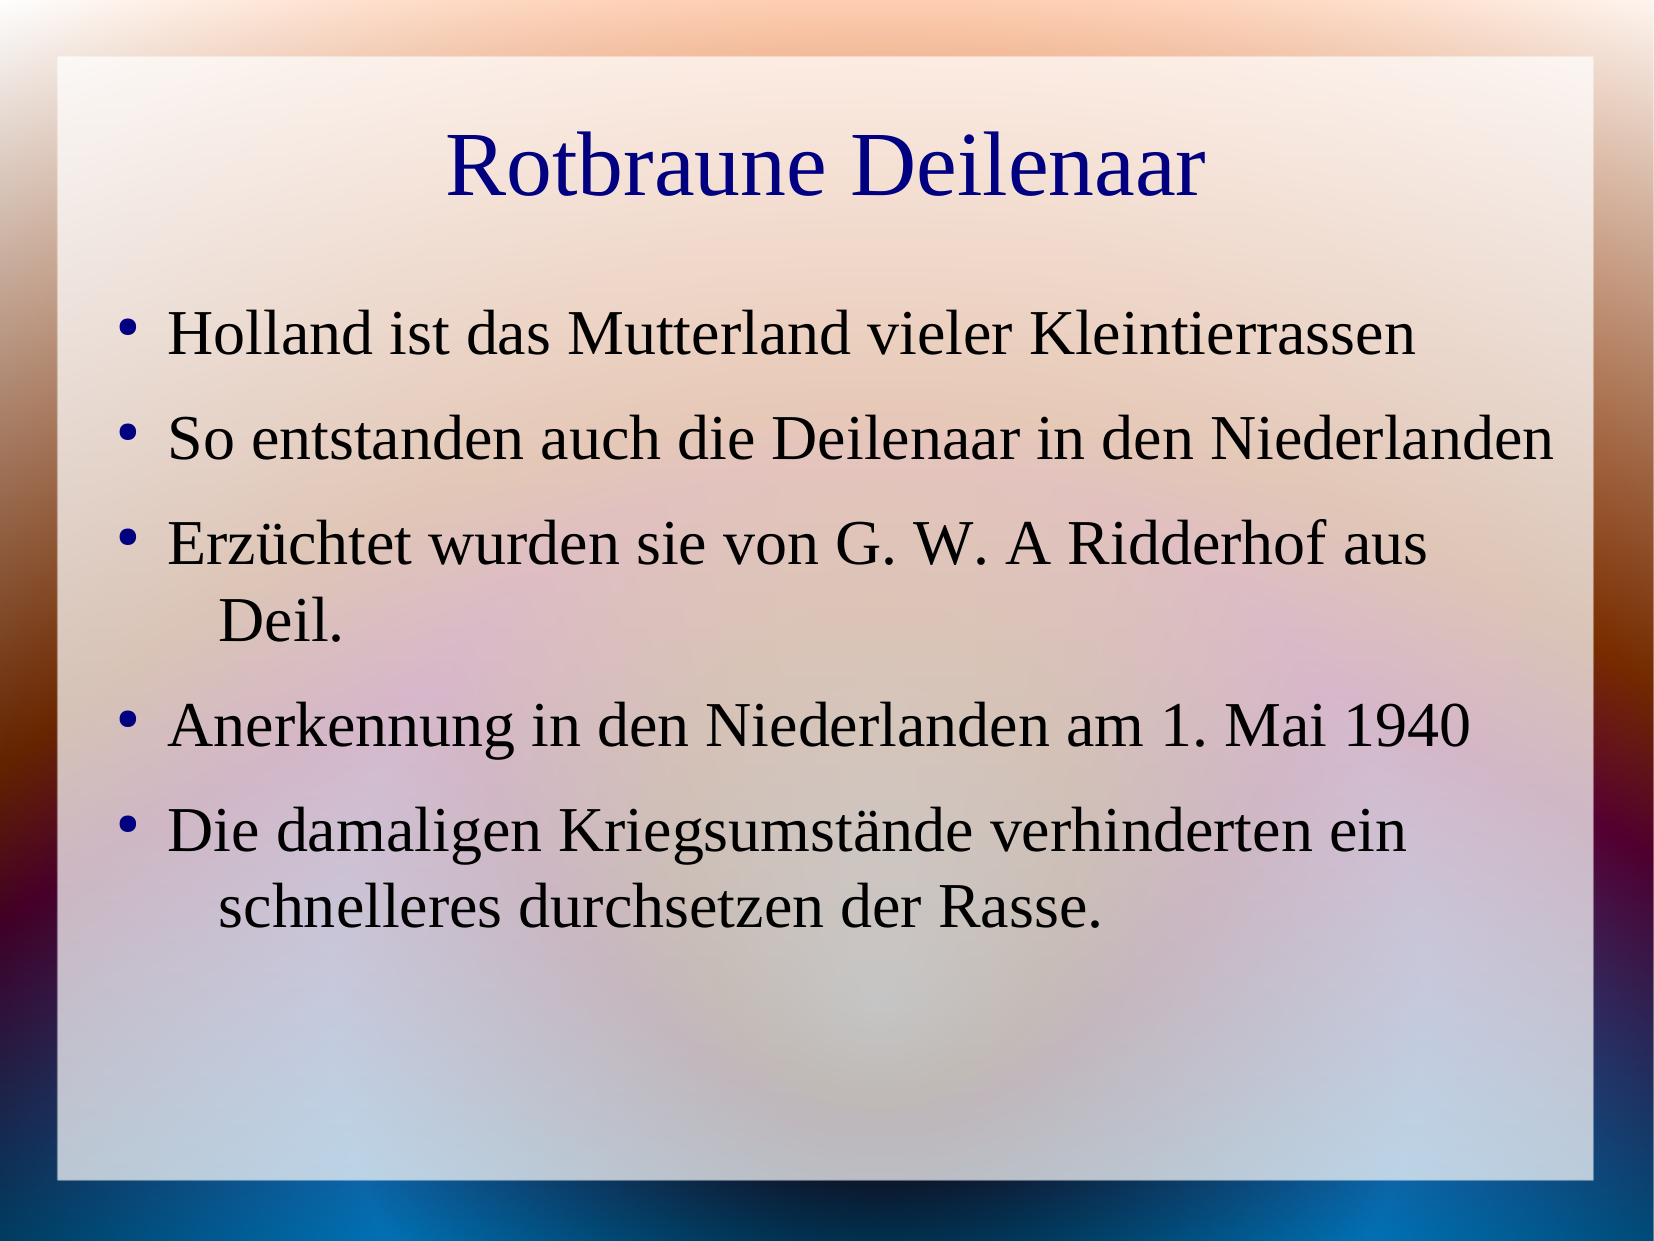

# Rotbraune Deilenaar
Holland ist das Mutterland vieler Kleintierrassen
So entstanden auch die Deilenaar in den Niederlanden
Erzüchtet wurden sie von G. W. A Ridderhof aus Deil.
Anerkennung in den Niederlanden am 1. Mai 1940
Die damaligen Kriegsumstände verhinderten ein schnelleres durchsetzen der Rasse.